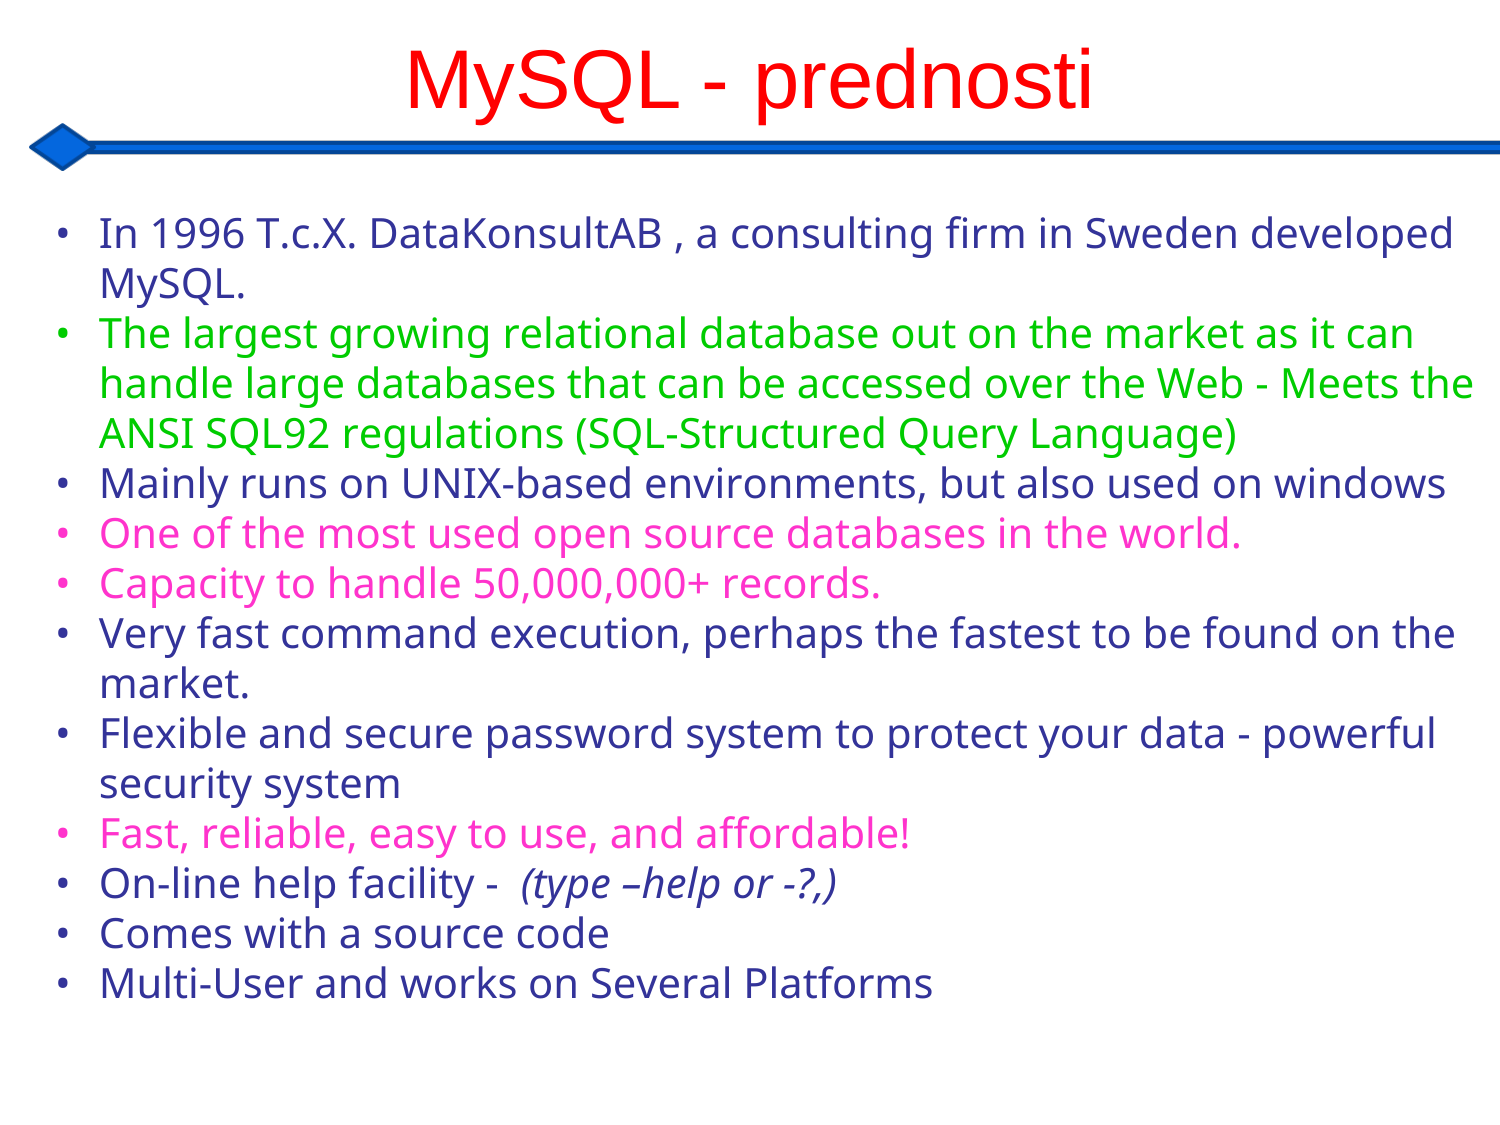

# MySQL - prednosti
In 1996 T.c.X. DataKonsultAB , a consulting firm in Sweden developed MySQL.
The largest growing relational database out on the market as it can handle large databases that can be accessed over the Web - Meets the ANSI SQL92 regulations (SQL-Structured Query Language)
Mainly runs on UNIX-based environments, but also used on windows
One of the most used open source databases in the world.
Capacity to handle 50,000,000+ records.
Very fast command execution, perhaps the fastest to be found on the market.
Flexible and secure password system to protect your data - powerful security system
Fast, reliable, easy to use, and affordable!
On-line help facility - (type –help or -?,)
Comes with a source code
Multi-User and works on Several Platforms